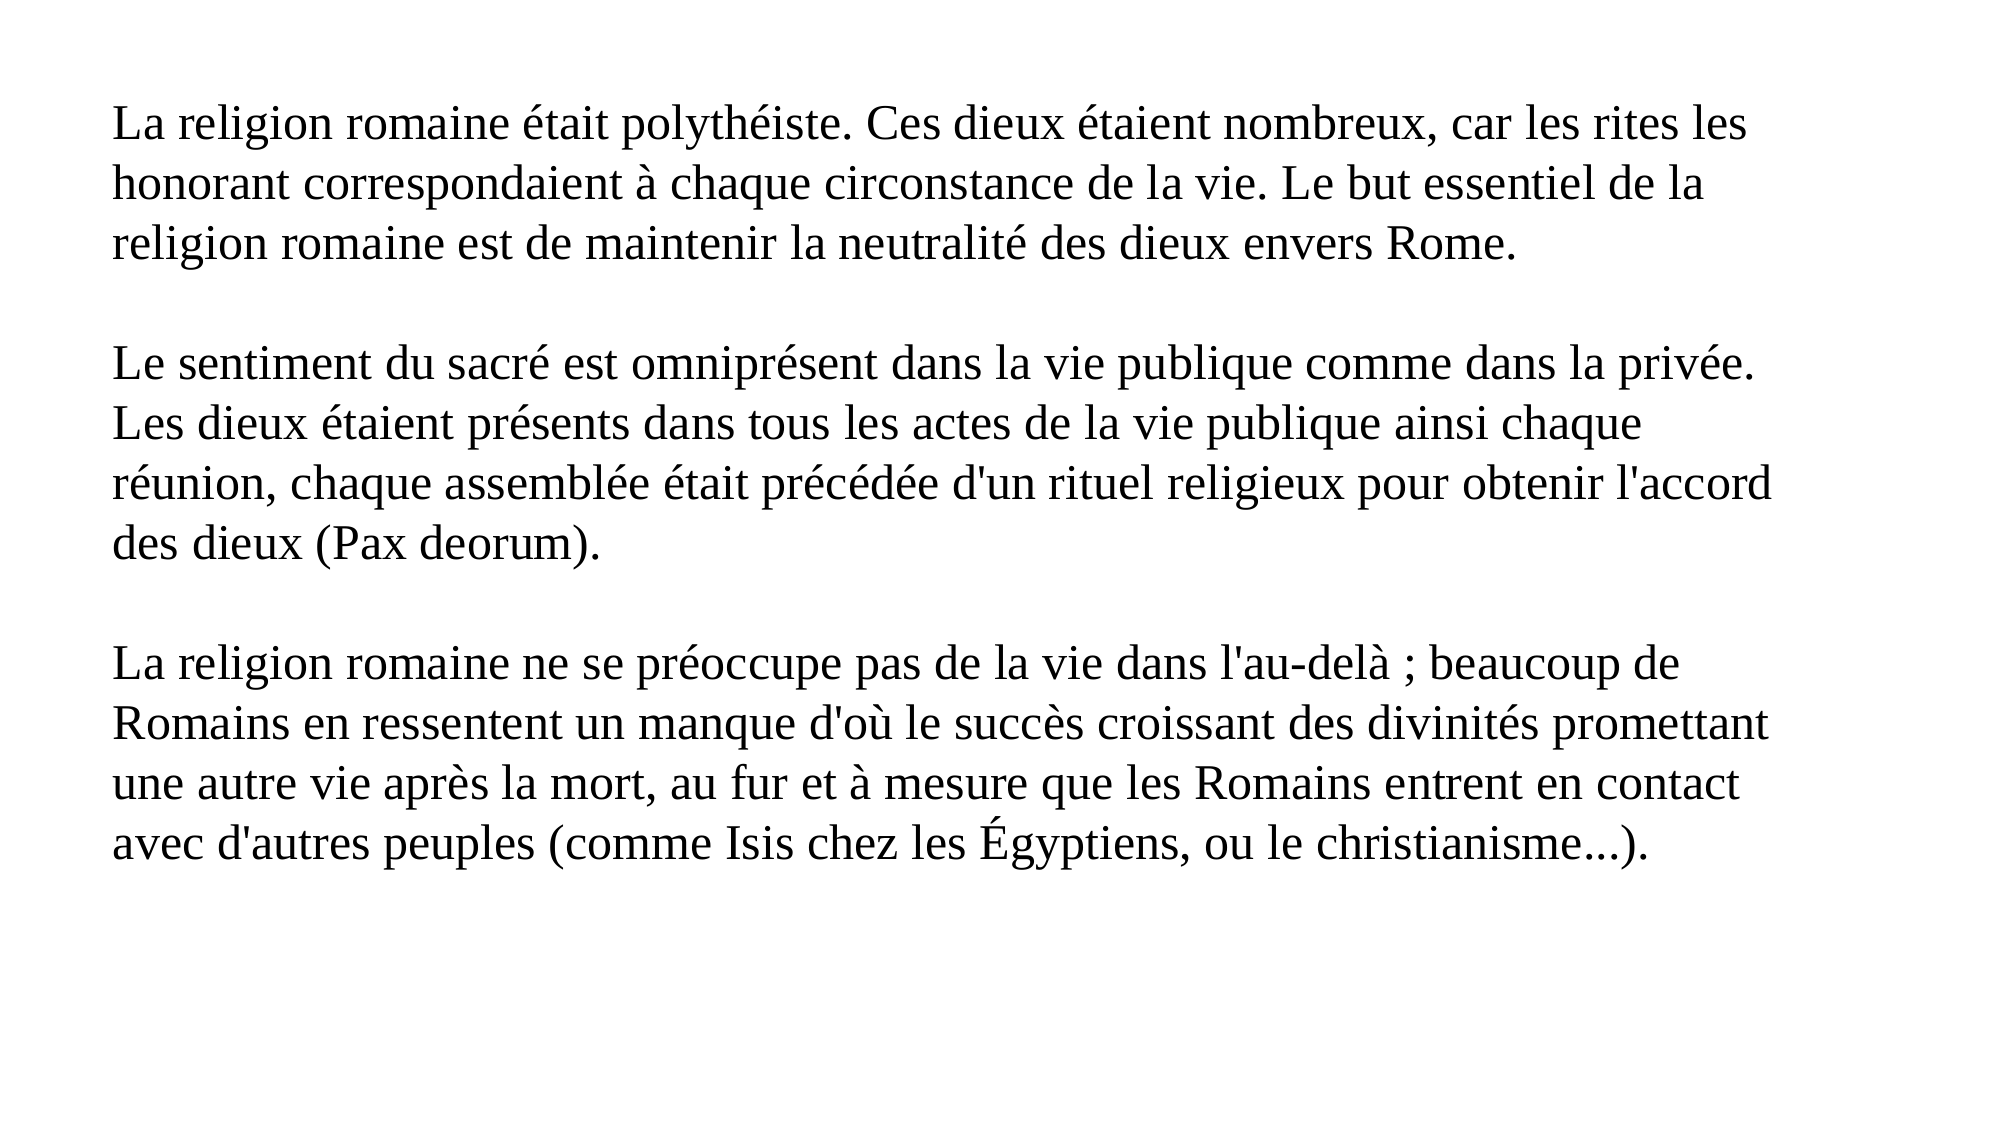

La religion romaine était polythéiste. Ces dieux étaient nombreux, car les rites les honorant correspondaient à chaque circonstance de la vie. Le but essentiel de la religion romaine est de maintenir la neutralité des dieux envers Rome.
Le sentiment du sacré est omniprésent dans la vie publique comme dans la privée. Les dieux étaient présents dans tous les actes de la vie publique ainsi chaque réunion, chaque assemblée était précédée d'un rituel religieux pour obtenir l'accord des dieux (Pax deorum).
La religion romaine ne se préoccupe pas de la vie dans l'au-delà ; beaucoup de Romains en ressentent un manque d'où le succès croissant des divinités promettant une autre vie après la mort, au fur et à mesure que les Romains entrent en contact avec d'autres peuples (comme Isis chez les Égyptiens, ou le christianisme...).